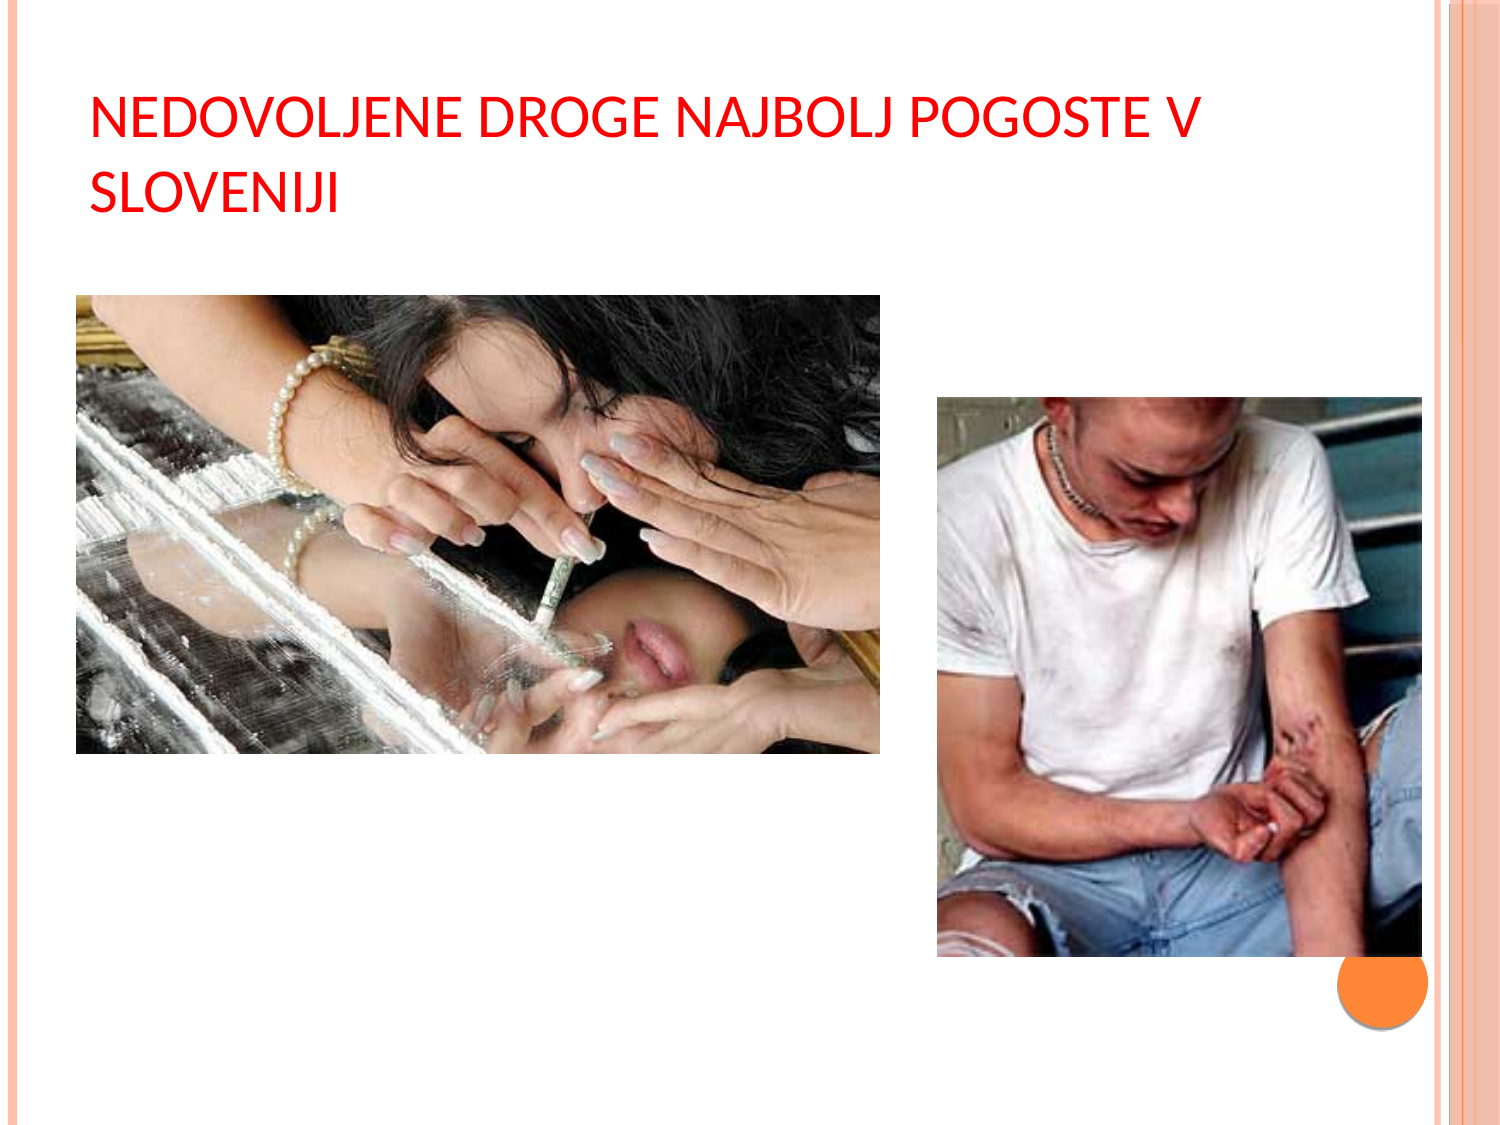

# NEDOVOLJENE DROGE najbolj pogoste v sloveniji